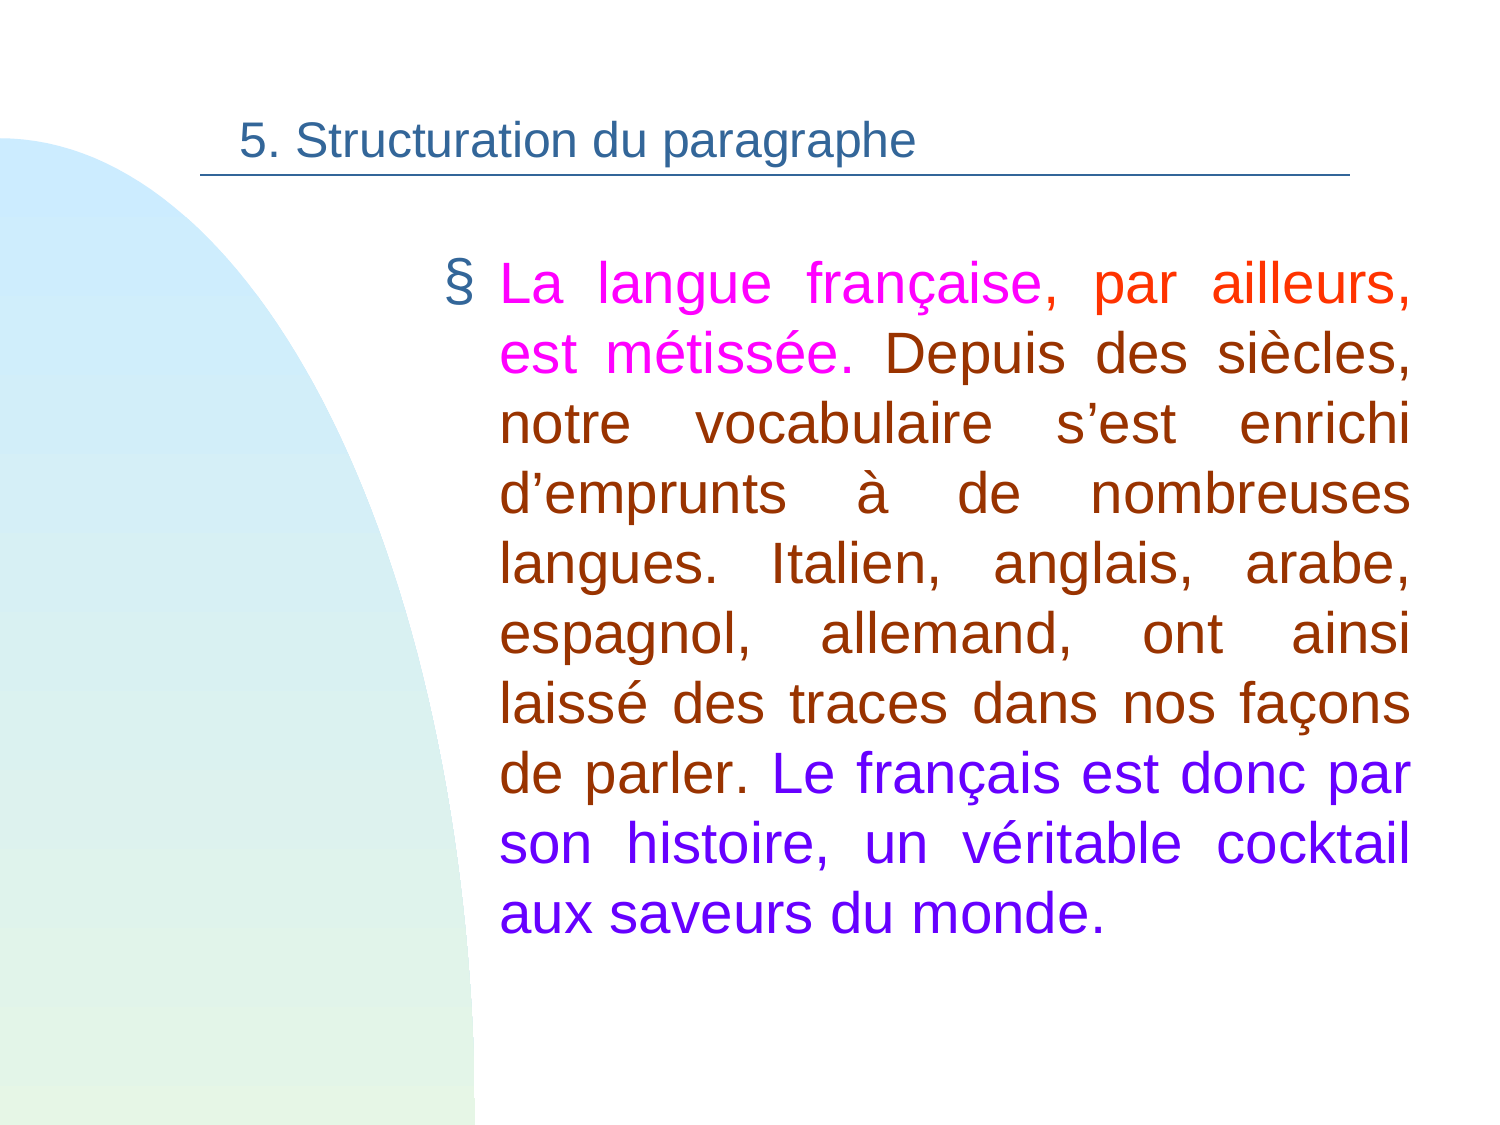

5. Structuration du paragraphe
# La langue française, par ailleurs, est métissée. Depuis des siècles, notre vocabulaire s’est enrichi d’emprunts à de nombreuses langues. Italien, anglais, arabe, espagnol, allemand, ont ainsi laissé des traces dans nos façons de parler. Le français est donc par son histoire, un véritable cocktail aux saveurs du monde.